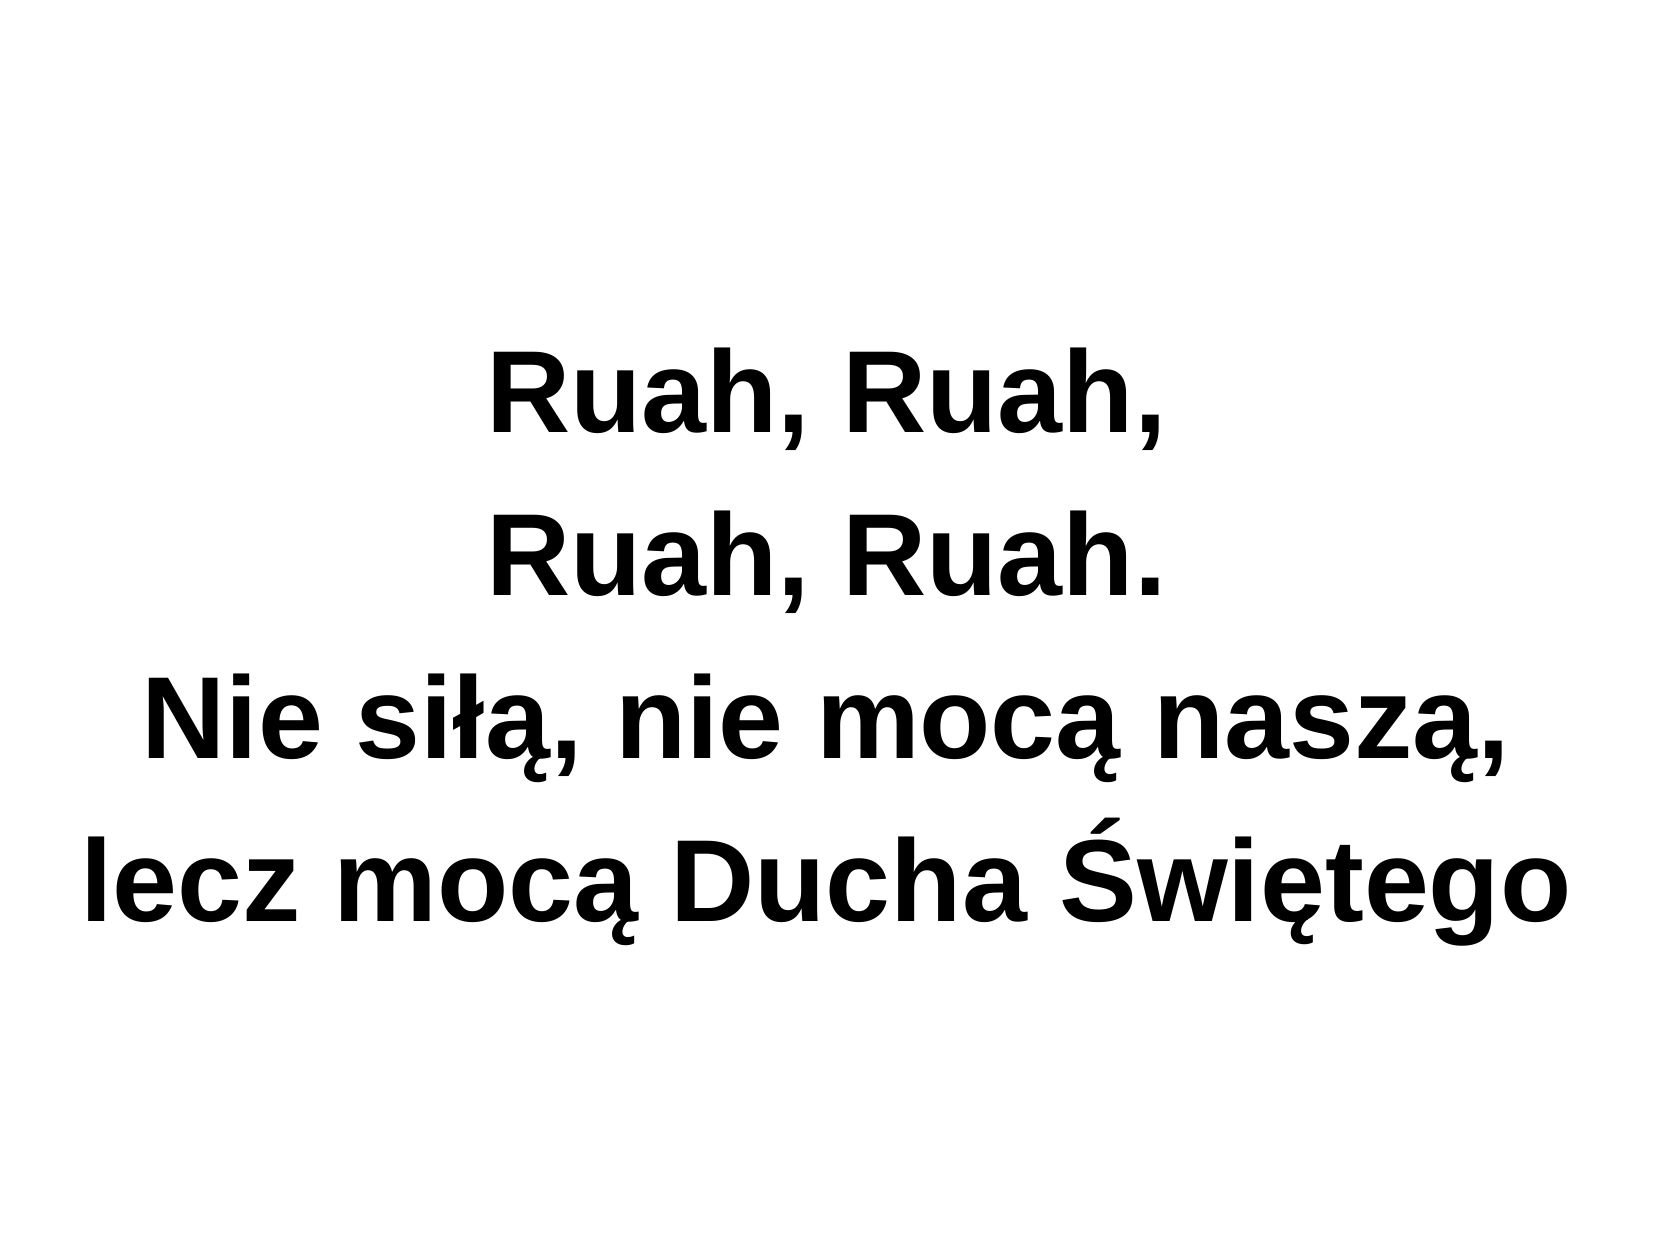

# Ruah, Ruah,
Ruah, Ruah.
Nie siłą, nie mocą naszą,
lecz mocą Ducha Świętego